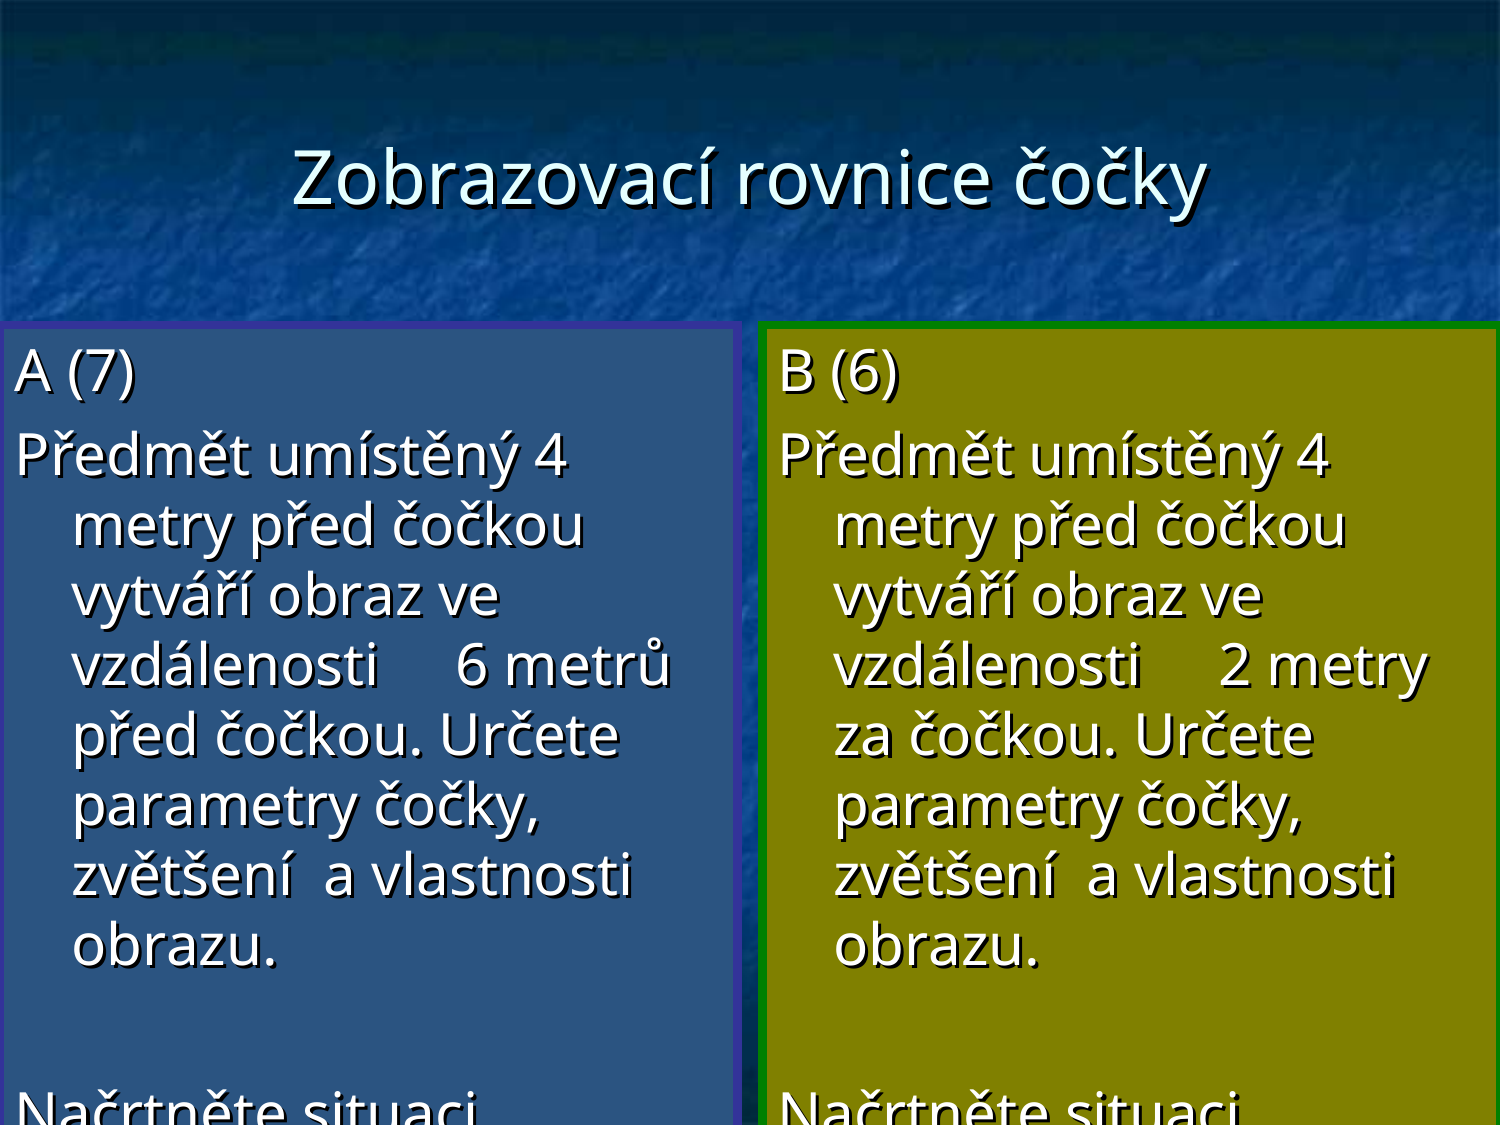

# Zobrazovací rovnice čočky
A (7)
Předmět umístěný 4 metry před čočkou vytváří obraz ve vzdálenosti 6 metrů před čočkou. Určete parametry čočky, zvětšení a vlastnosti obrazu.
Načrtněte situaci.
B (6)
Předmět umístěný 4 metry před čočkou vytváří obraz ve vzdálenosti 2 metry za čočkou. Určete parametry čočky, zvětšení a vlastnosti obrazu.
Načrtněte situaci.